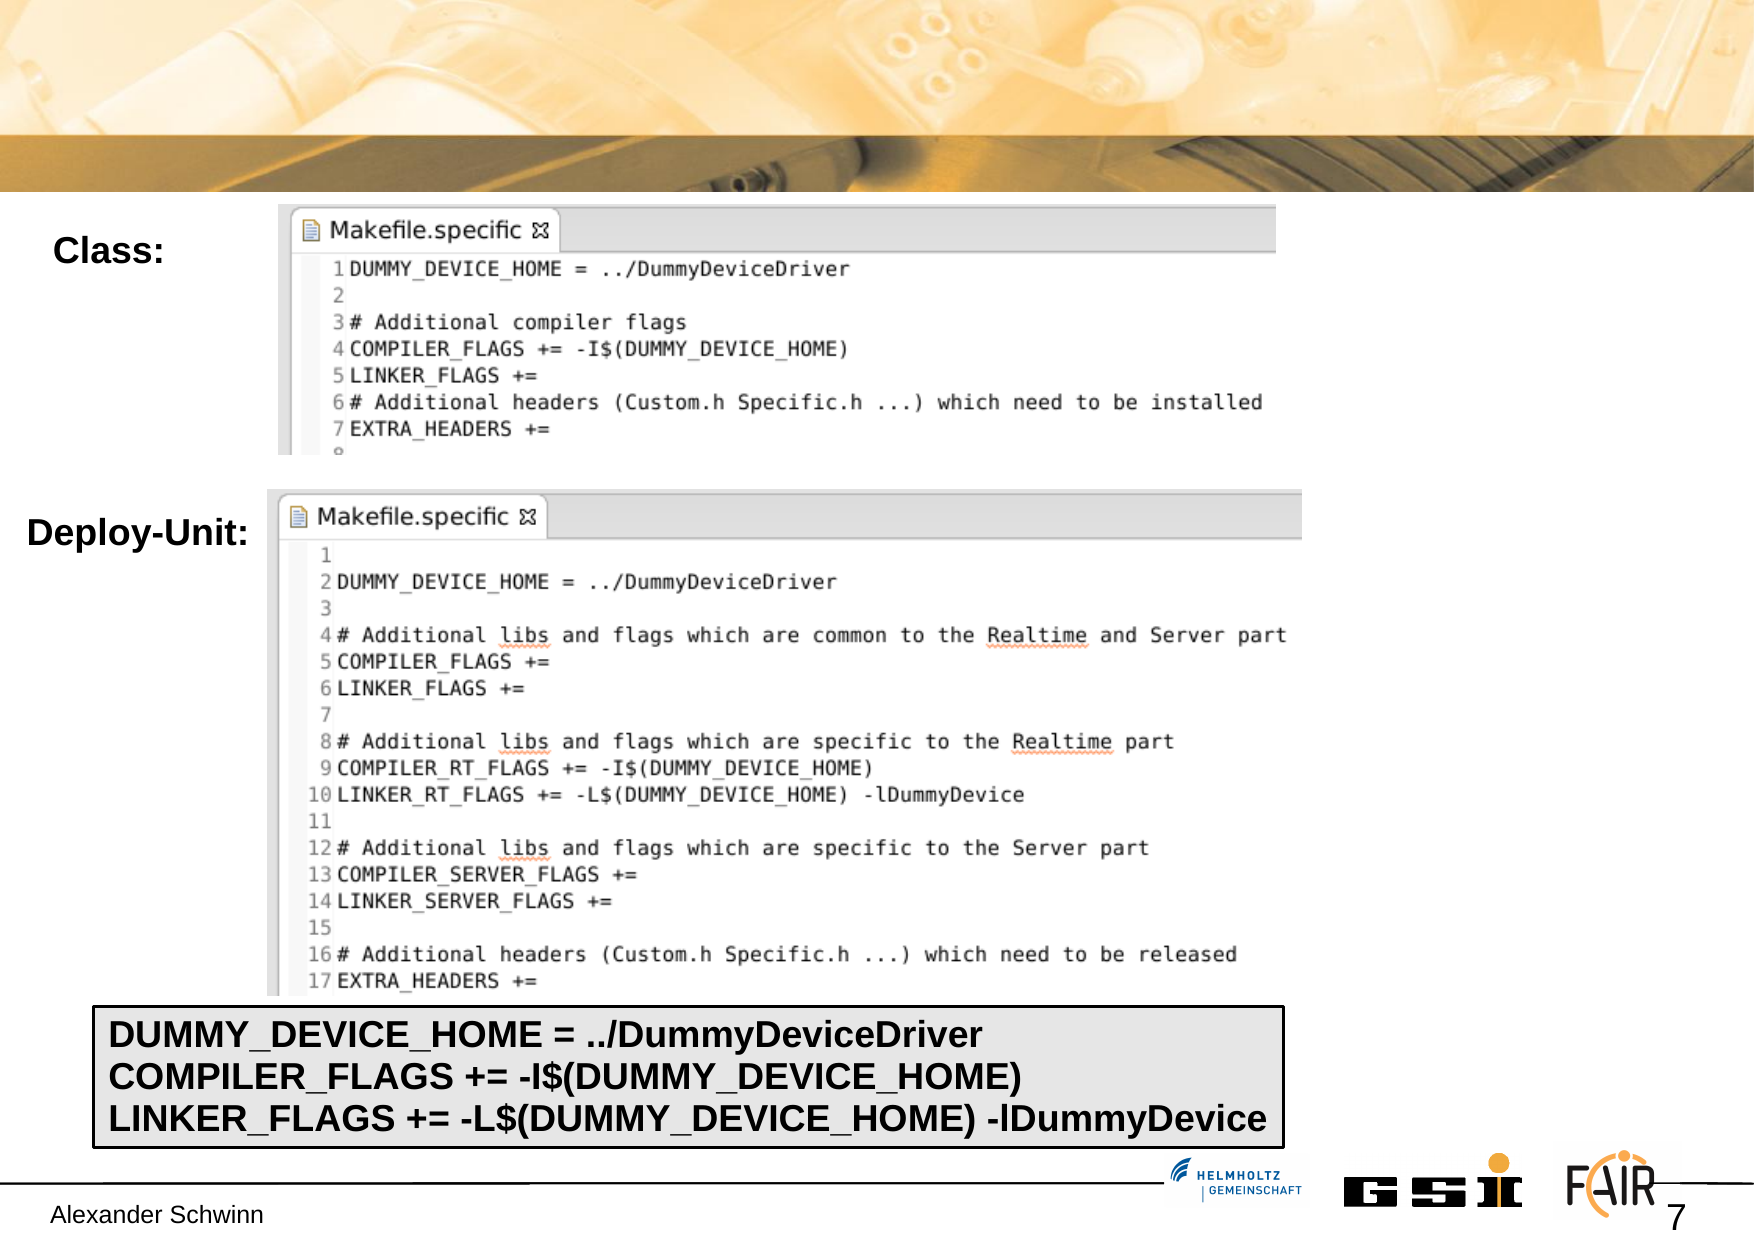

Class:
Deploy-Unit:
DUMMY_DEVICE_HOME = ../DummyDeviceDriver
COMPILER_FLAGS += -I$(DUMMY_DEVICE_HOME)
LINKER_FLAGS += -L$(DUMMY_DEVICE_HOME) -lDummyDevice
7